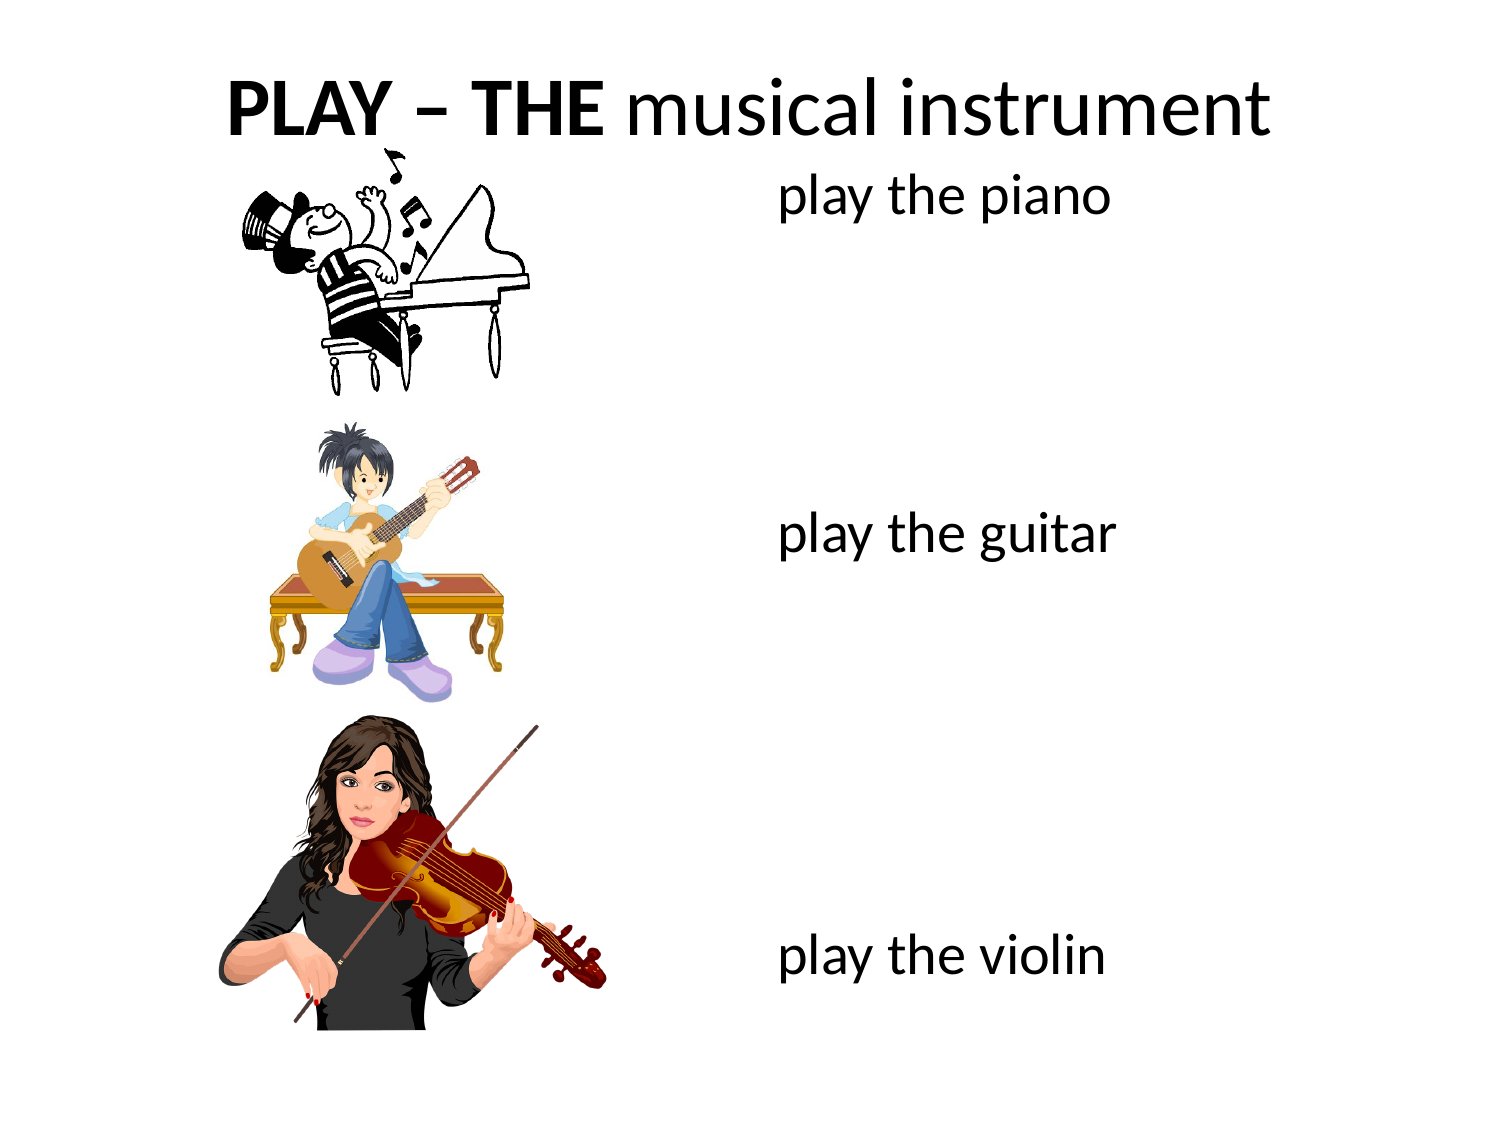

# PLAY – THE musical instrument
play the piano
play the guitar
play the violin